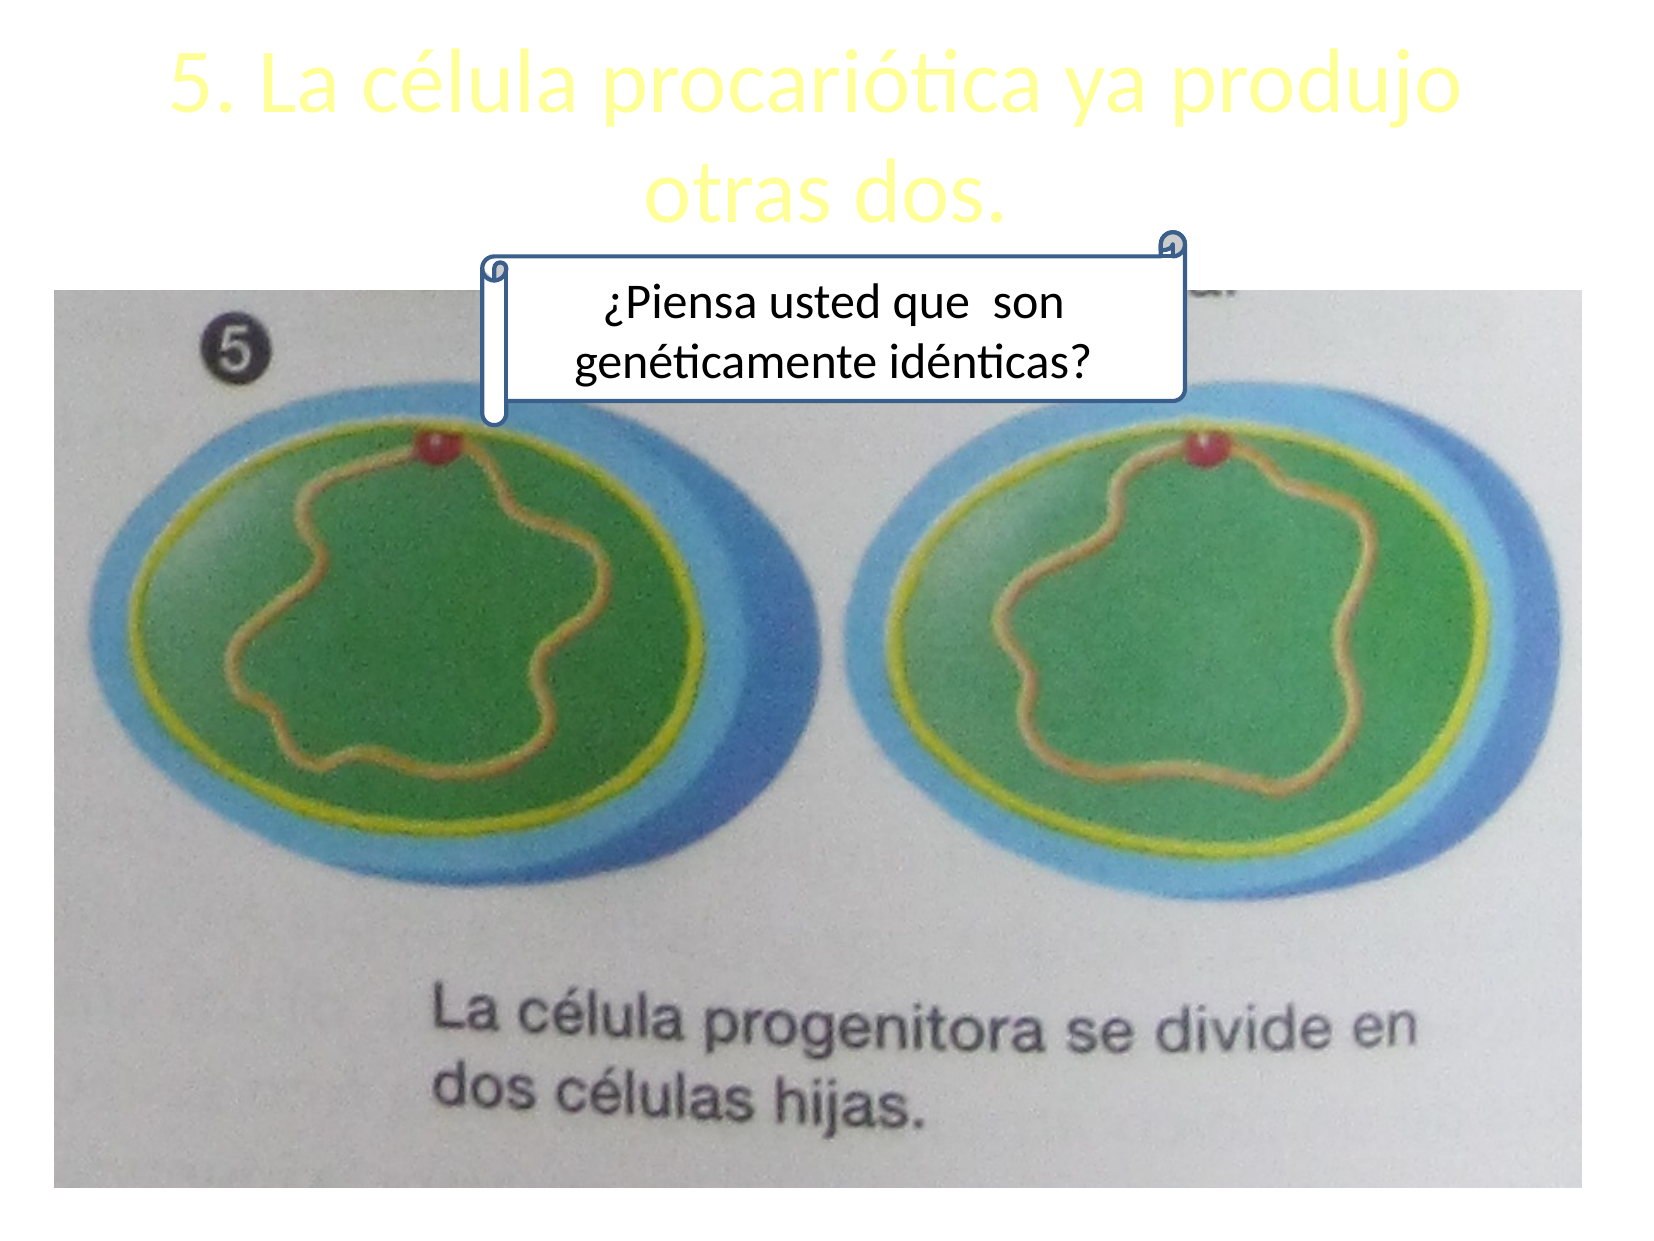

# 5. La célula procariótica ya produjo otras dos.
¿Piensa usted que son genéticamente idénticas?